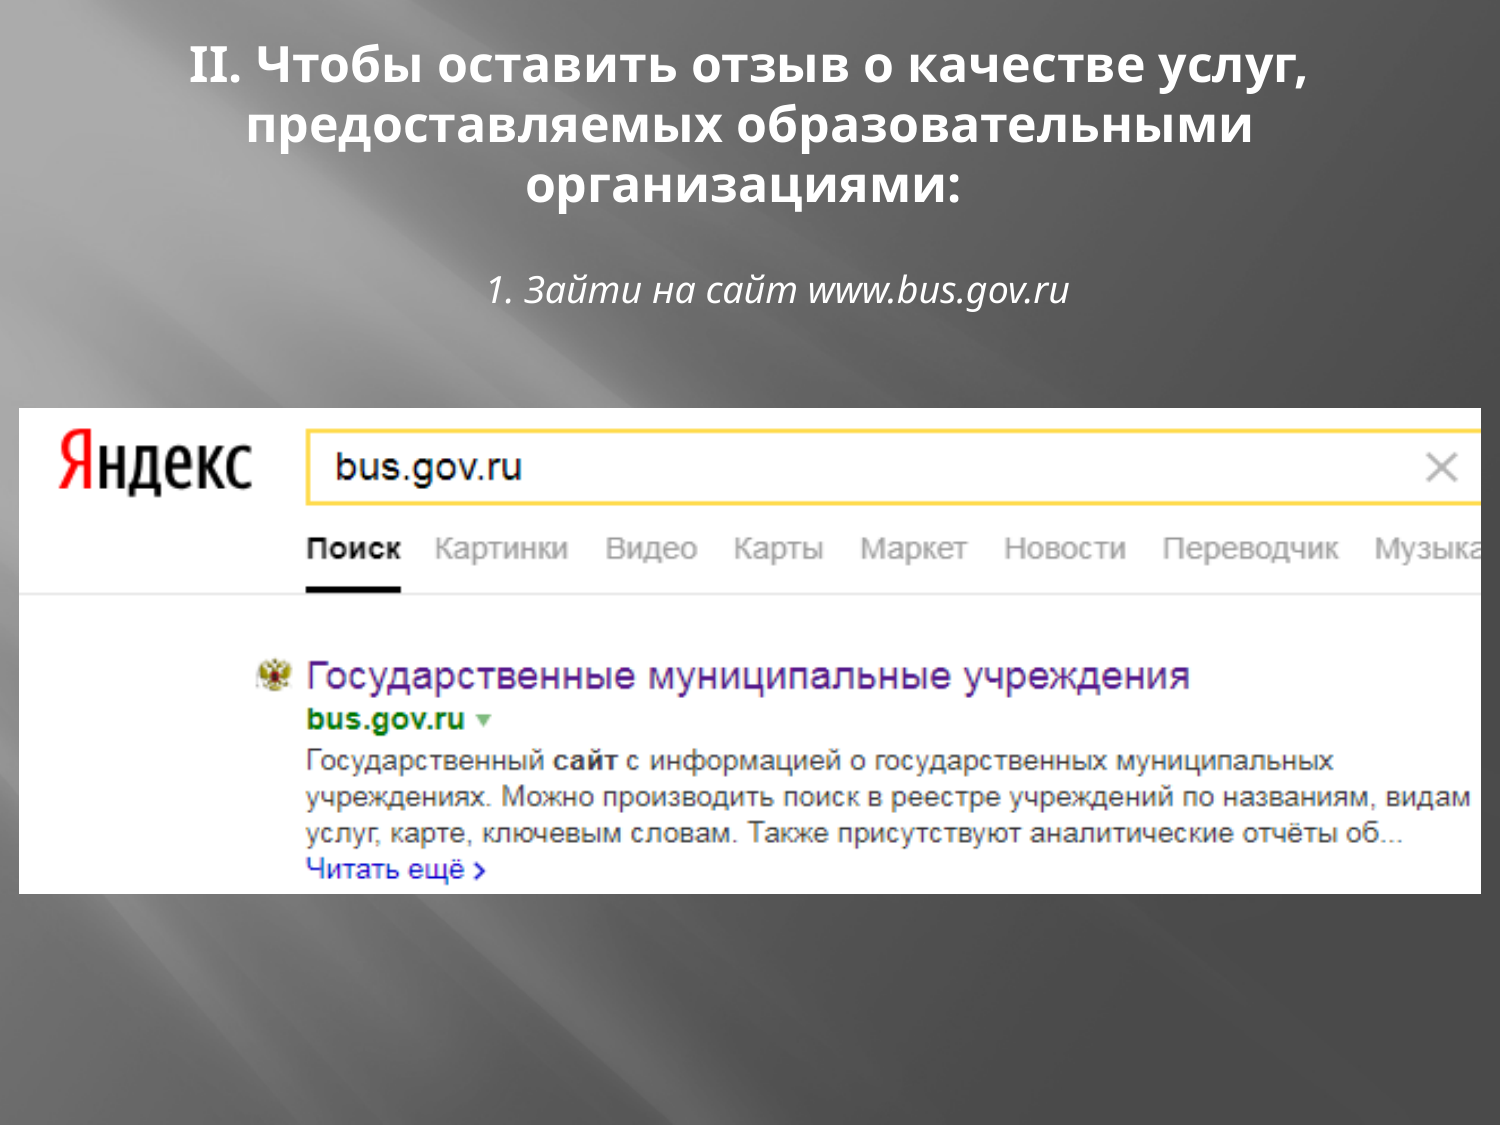

II. Чтобы оставить отзыв о качестве услуг, предоставляемых образовательными организациями:
1. Зайти на сайт www.bus.gov.ru